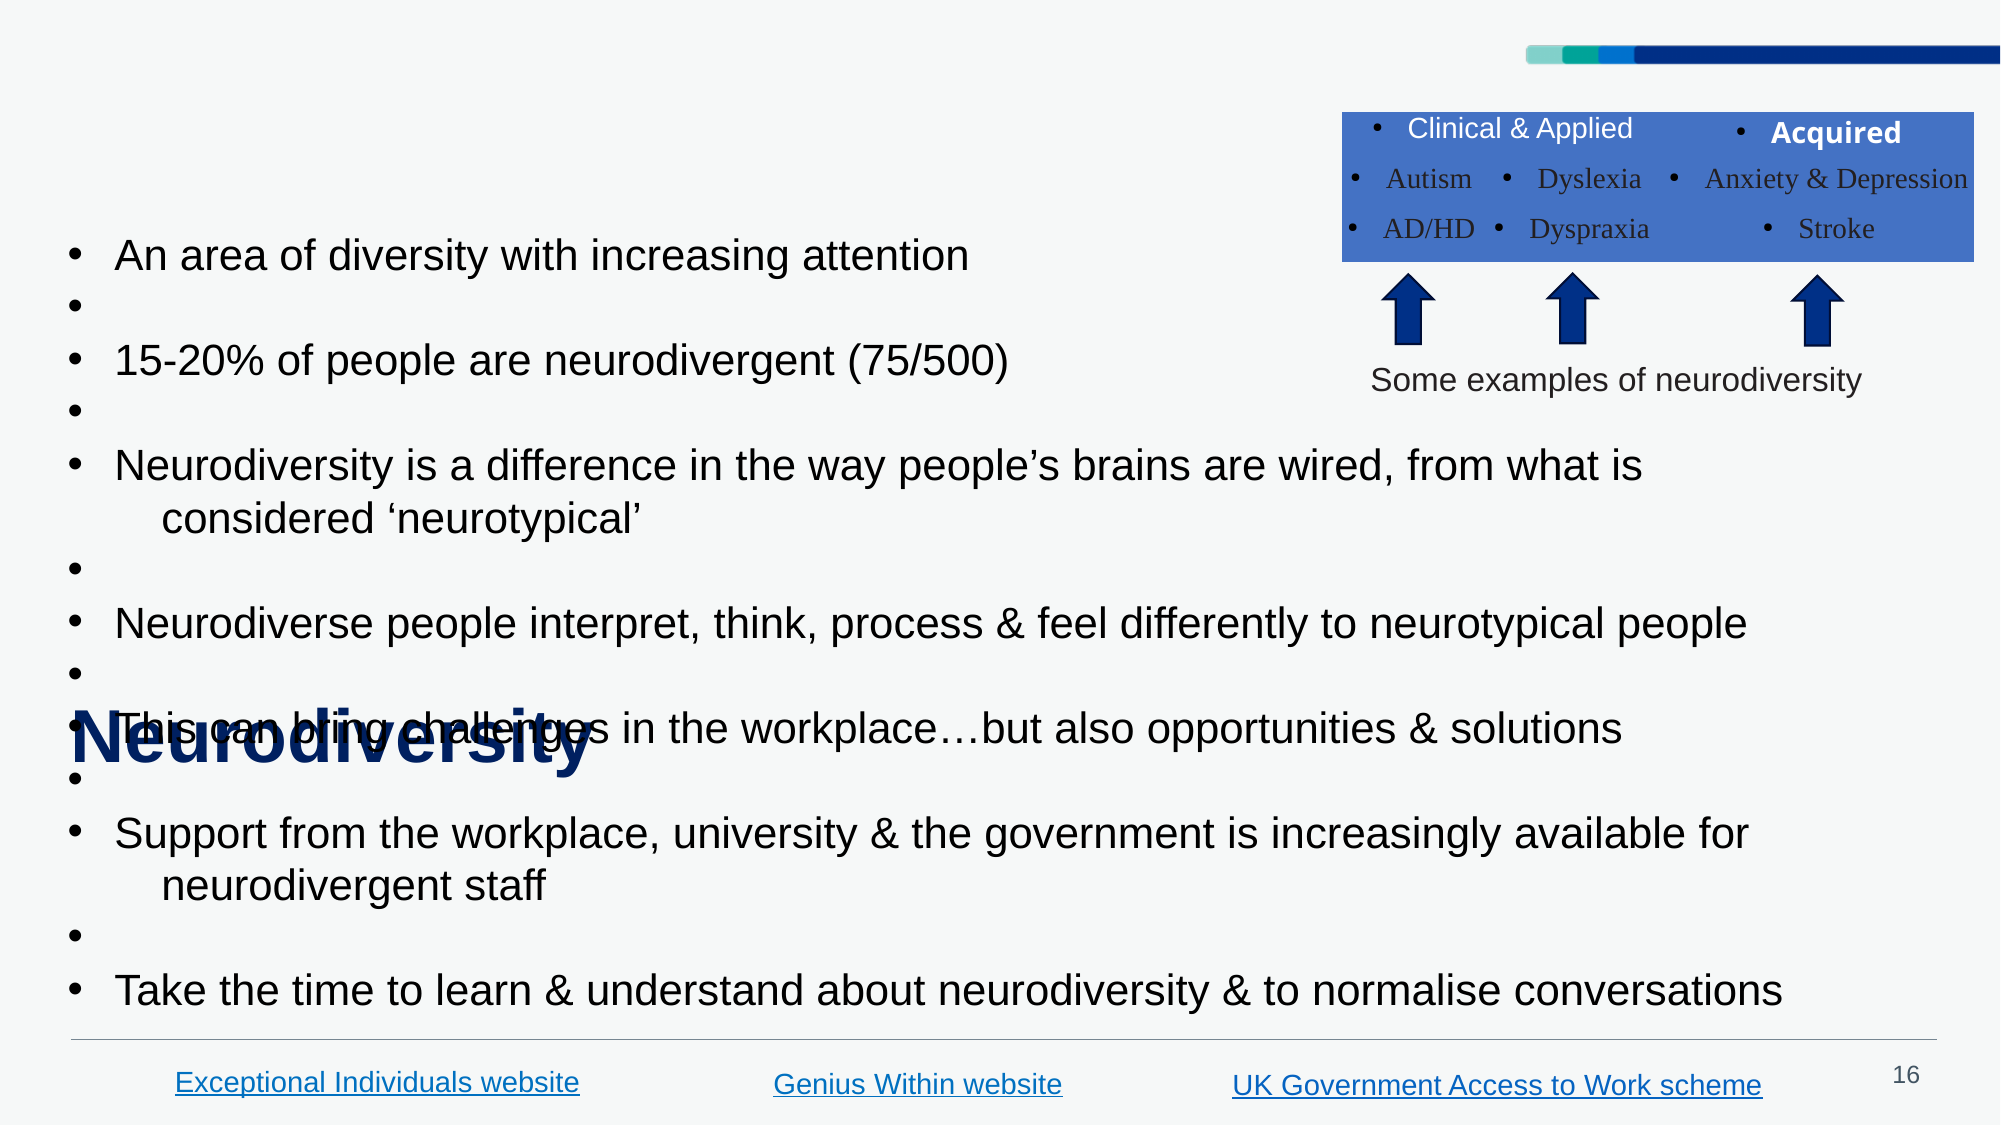

| Clinical & Applied | | Acquired |
| --- | --- | --- |
| Autism | Dyslexia | Anxiety & Depression |
| AD/HD | Dyspraxia | Stroke |
An area of diversity with increasing attention
15-20% of people are neurodivergent (75/500)
Neurodiversity is a difference in the way people’s brains are wired, from what is considered ‘neurotypical’
Neurodiverse people interpret, think, process & feel differently to neurotypical people
This can bring challenges in the workplace…but also opportunities & solutions
Support from the workplace, university & the government is increasingly available for neurodivergent staff
Take the time to learn & understand about neurodiversity & to normalise conversations
Some examples of neurodiversity
# Neurodiversity
Exceptional Individuals website
Genius Within website
UK Government Access to Work scheme